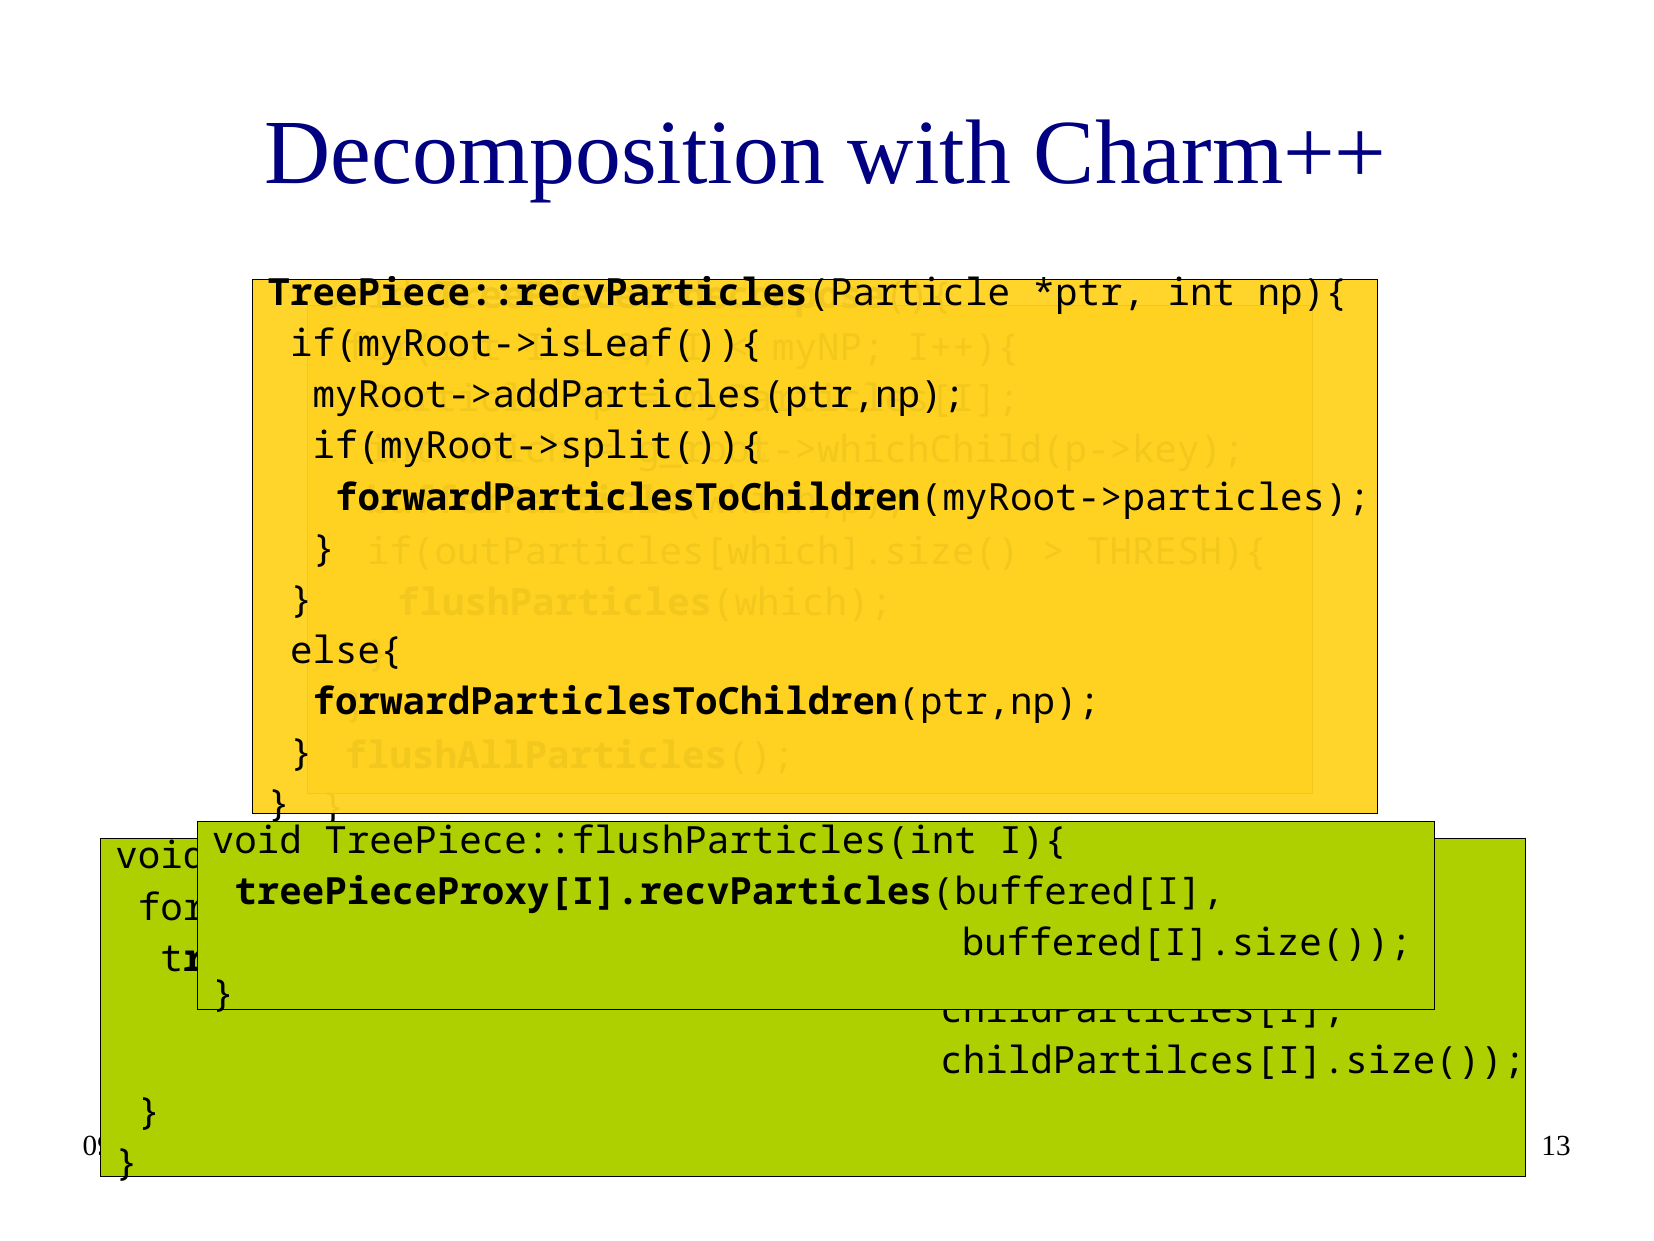

# Decomposition with Charm++
TreePiece::recvParticles(Particle *ptr, int np){
 if(myRoot->isLeaf()){
 myRoot->addParticles(ptr,np);
 if(myRoot->split()){
 forwardParticlesToChildren(myRoot->particles);
 }
 }
 else{
 forwardParticlesToChildren(ptr,np);
 }
}
void TreePiece::decompose(){
 for(int I = 0; I < myNP; I++){
 Particle *p = myParticles[I];
 int which = g_root->whichChild(p->key);
 bufferParticle(which,p);
 if(outParticles[which].size() > THRESH){
	flushParticles(which);
 }
 }
 flushAllParticles();
}
void TreePiece::flushParticles(int I){
 treePieceProxy[I].recvParticles(buffered[I],
										buffered[I].size());
}
void TreePiece::forwardParticlesToChildren(
 for(int I = 0; I < NUM_CHILDREN; I++){
 treePieceProxy[childIndex[I]].recvParticles(
											childParticles[I],
											childPartilces[I].size());
 }
}
13